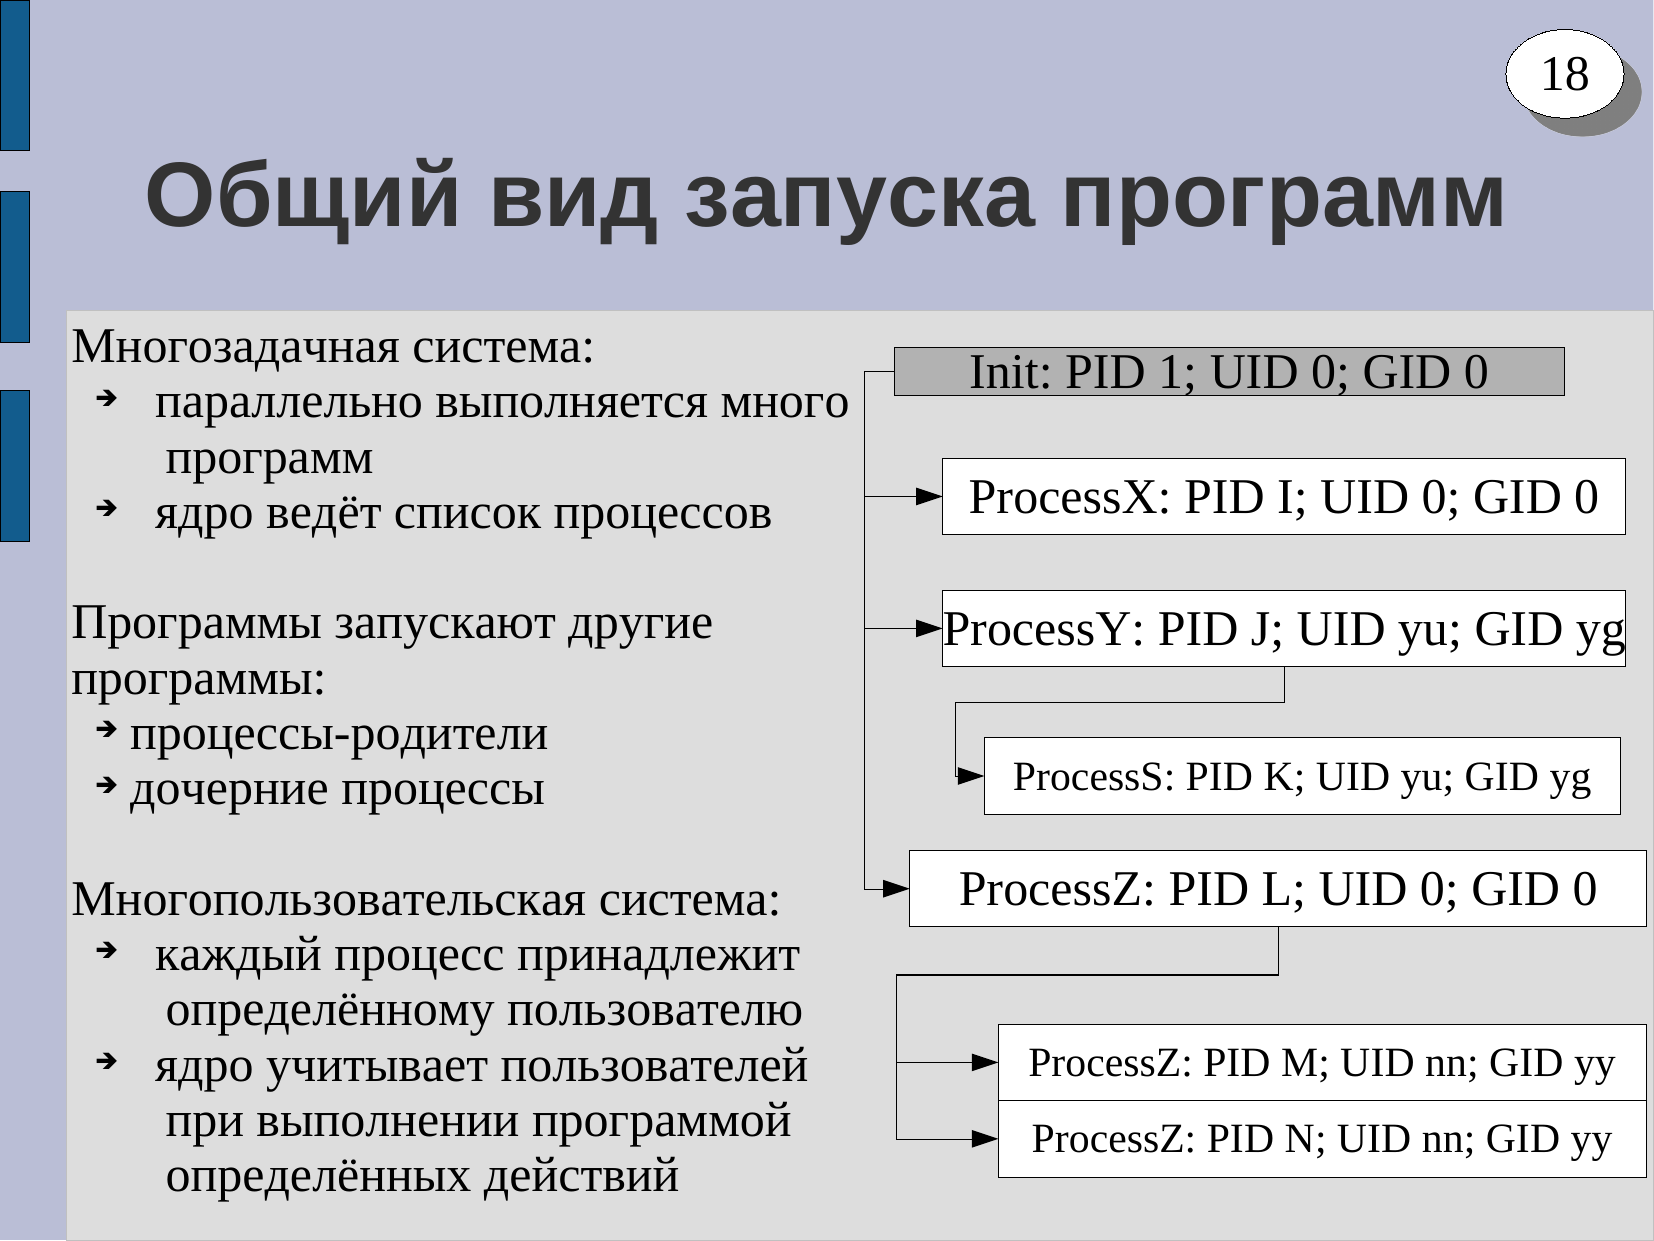

18
# Общий вид запуска программ
Многозадачная система:
 параллельно выполняется много программ
 ядро ведёт список процессов
Программы запускают другие программы:
процессы-родители
дочерние процессы
Многопользовательская система:
 каждый процесс принадлежит определённому пользователю
 ядро учитывает пользователей при выполнении программой определённых действий
Init: PID 1; UID 0; GID 0
ProcessX: PID I; UID 0; GID 0
ProcessY: PID J; UID yu; GID yg
ProcessS: PID K; UID yu; GID yg
ProcessZ: PID L; UID 0; GID 0
ProcessZ: PID M; UID nn; GID yy
ProcessZ: PID N; UID nn; GID yy